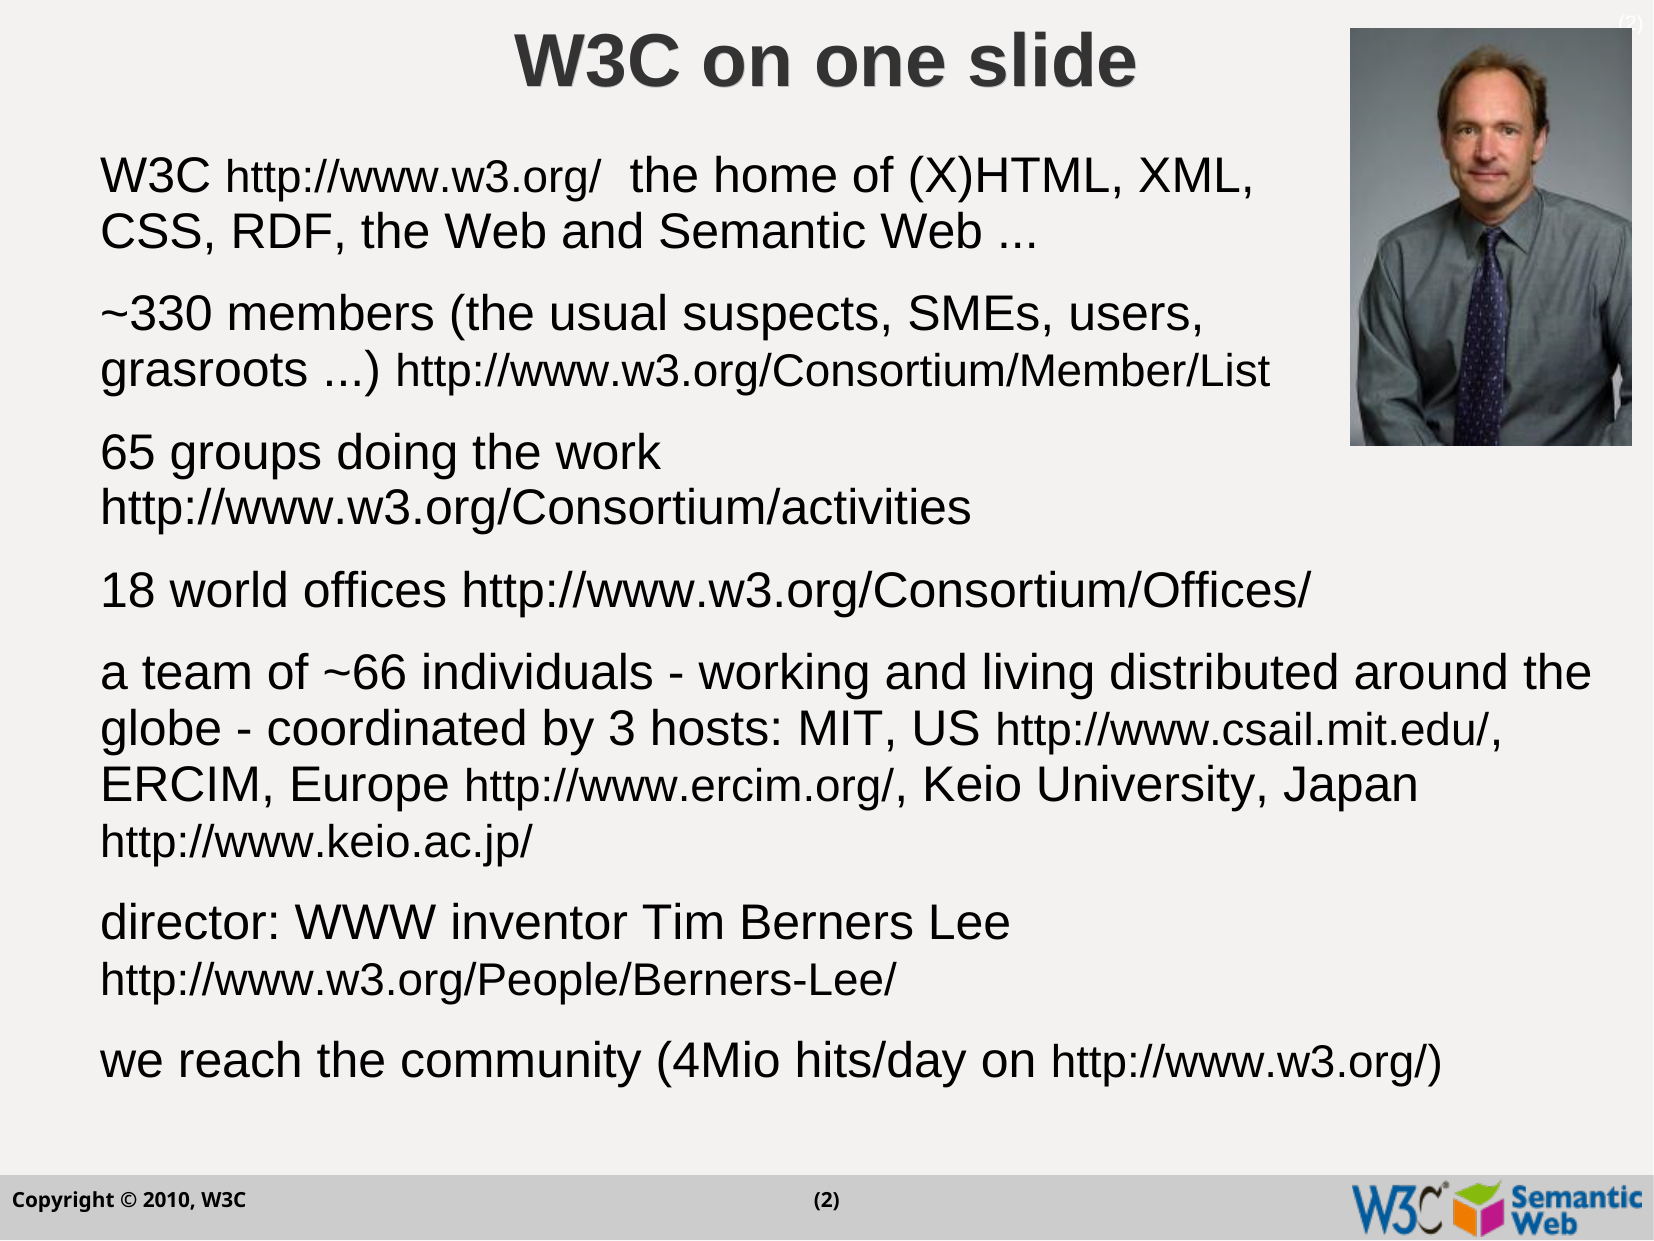

# W3C on one slide
W3C http://www.w3.org/ the home of (X)HTML, XML,
CSS, RDF, the Web and Semantic Web ...
~330 members (the usual suspects, SMEs, users,
grasroots ...) http://www.w3.org/Consortium/Member/List
65 groups doing the work
http://www.w3.org/Consortium/activities
18 world offices http://www.w3.org/Consortium/Offices/
a team of ~66 individuals - working and living distributed around the globe - coordinated by 3 hosts: MIT, US http://www.csail.mit.edu/, ERCIM, Europe http://www.ercim.org/, Keio University, Japan http://www.keio.ac.jp/
director: WWW inventor Tim Berners Lee http://www.w3.org/People/Berners-Lee/
we reach the community (4Mio hits/day on http://www.w3.org/)